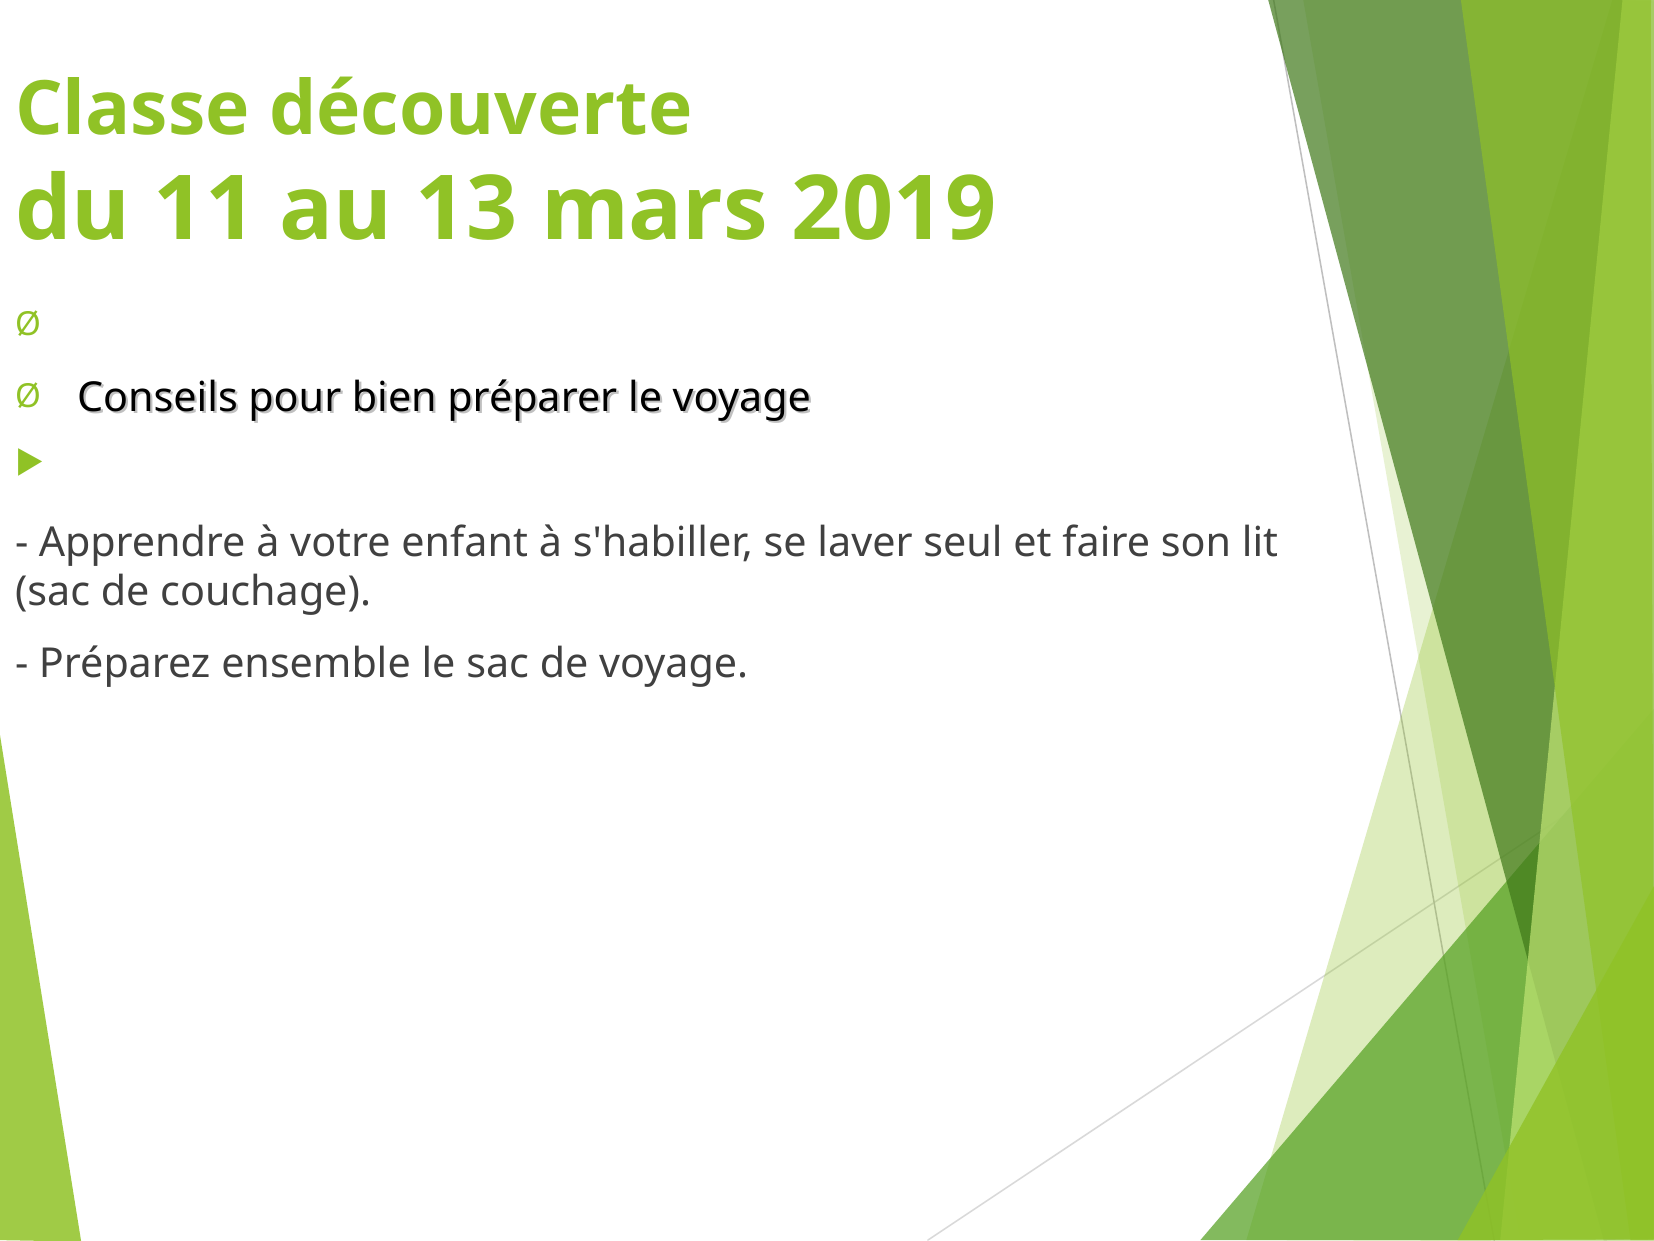

# Classe découverte du 11 au 13 mars 2019
Conseils pour bien préparer le voyage
- Apprendre à votre enfant à s'habiller, se laver seul et faire son lit
(sac de couchage).
- Préparez ensemble le sac de voyage.